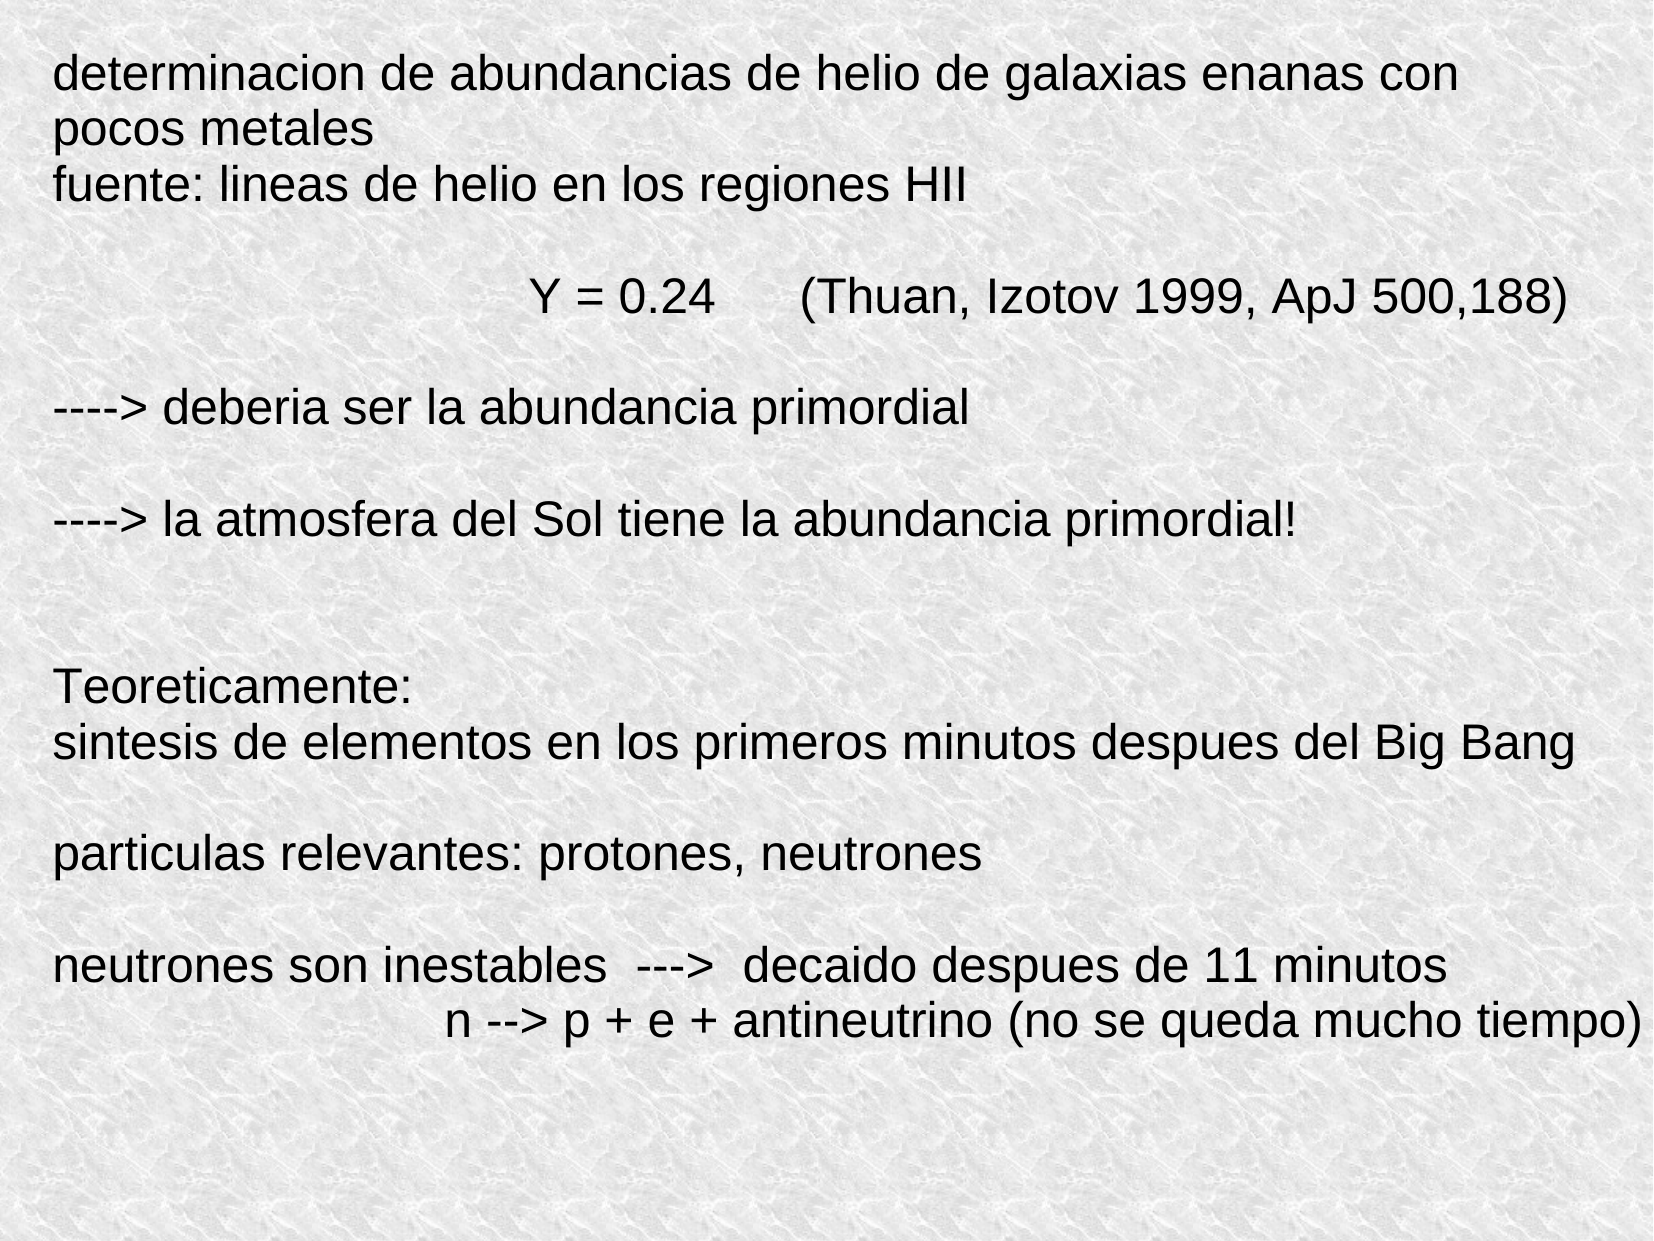

determinacion de abundancias de helio de galaxias enanas con
pocos metales
fuente: lineas de helio en los regiones HII
 Y = 0.24 (Thuan, Izotov 1999, ApJ 500,188)
----> deberia ser la abundancia primordial
----> la atmosfera del Sol tiene la abundancia primordial!
Teoreticamente:
sintesis de elementos en los primeros minutos despues del Big Bang
particulas relevantes: protones, neutrones
neutrones son inestables ---> decaido despues de 11 minutos
 n --> p + e + antineutrino (no se queda mucho tiempo)